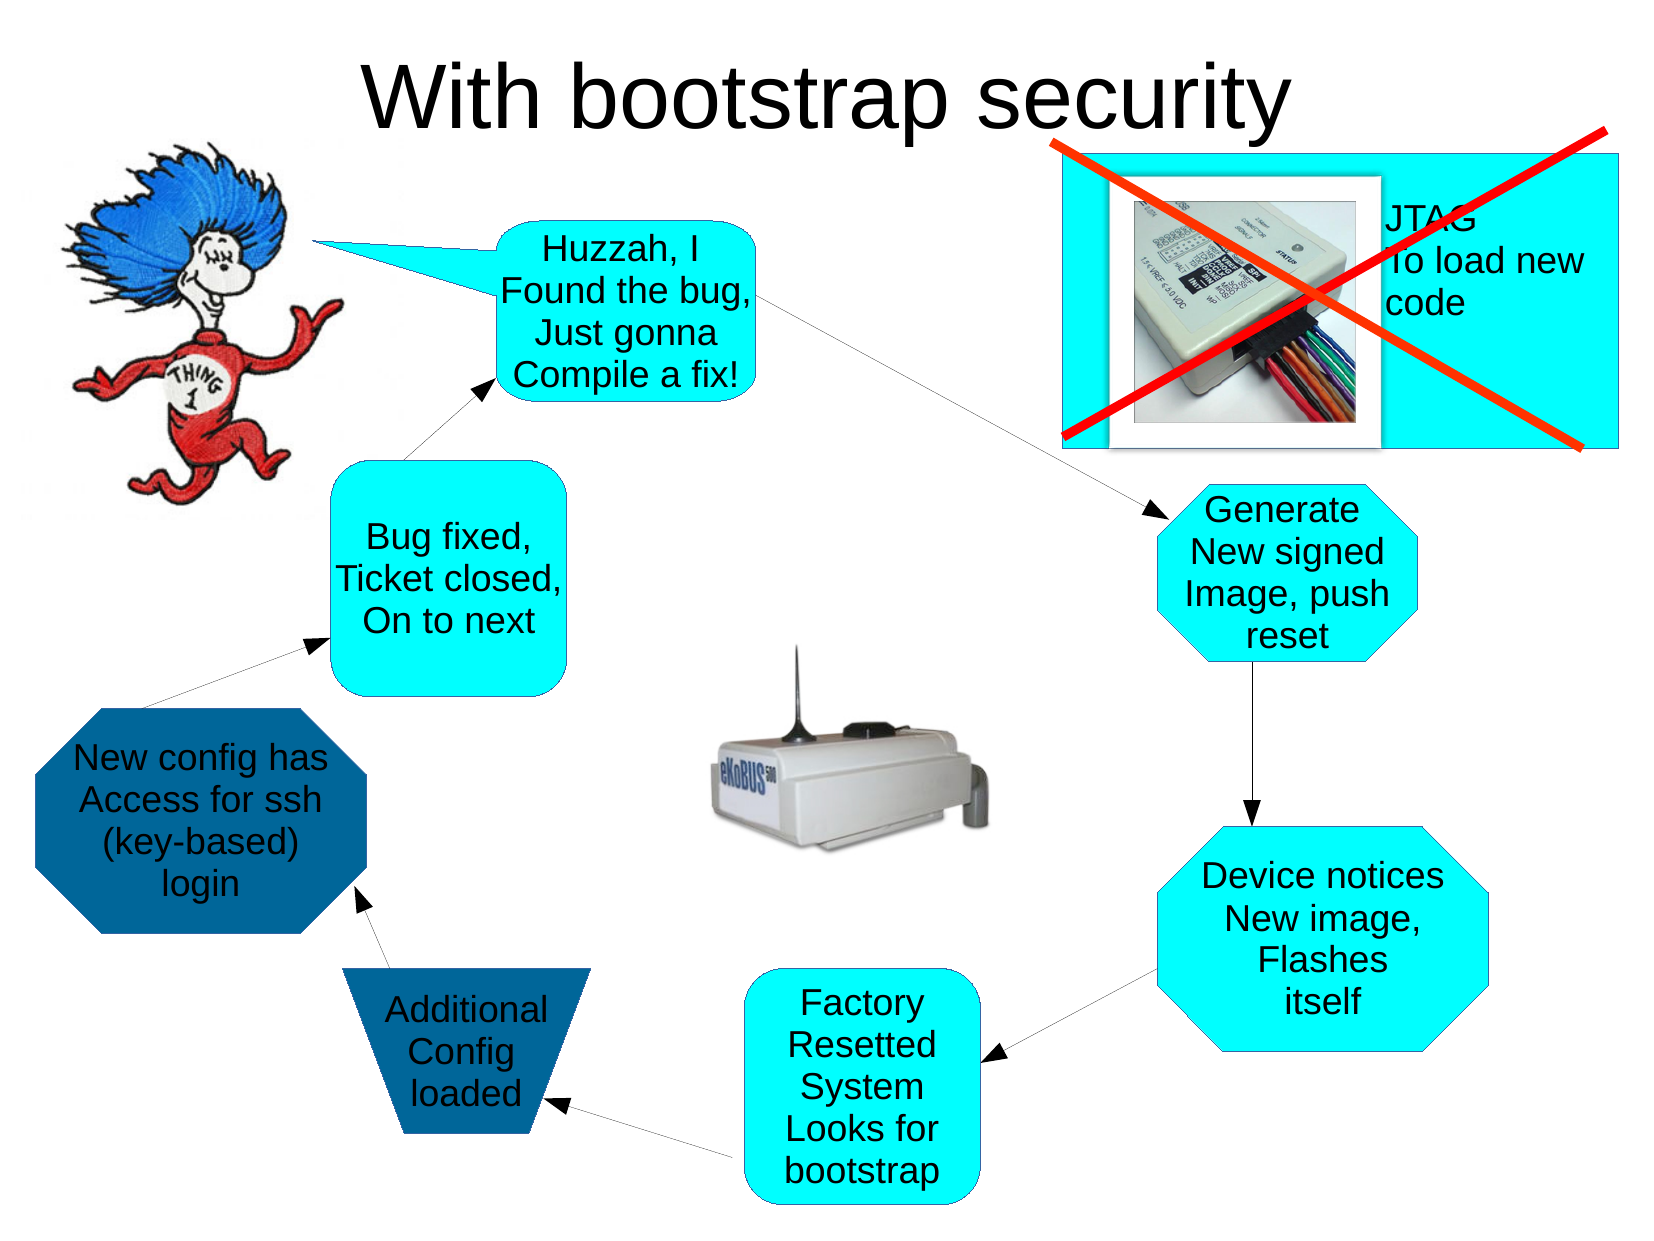

# With bootstrap security
JTAG
To load new
code
Huzzah, I
Found the bug,
Just gonna
Compile a fix!
Bug fixed,
Ticket closed,
On to next
Generate
New signed
Image, push
reset
New config has
Access for ssh
(key-based)
login
Device notices
New image,
Flashes
itself
Additional
Config
loaded
Factory
Resetted
System
Looks for
bootstrap